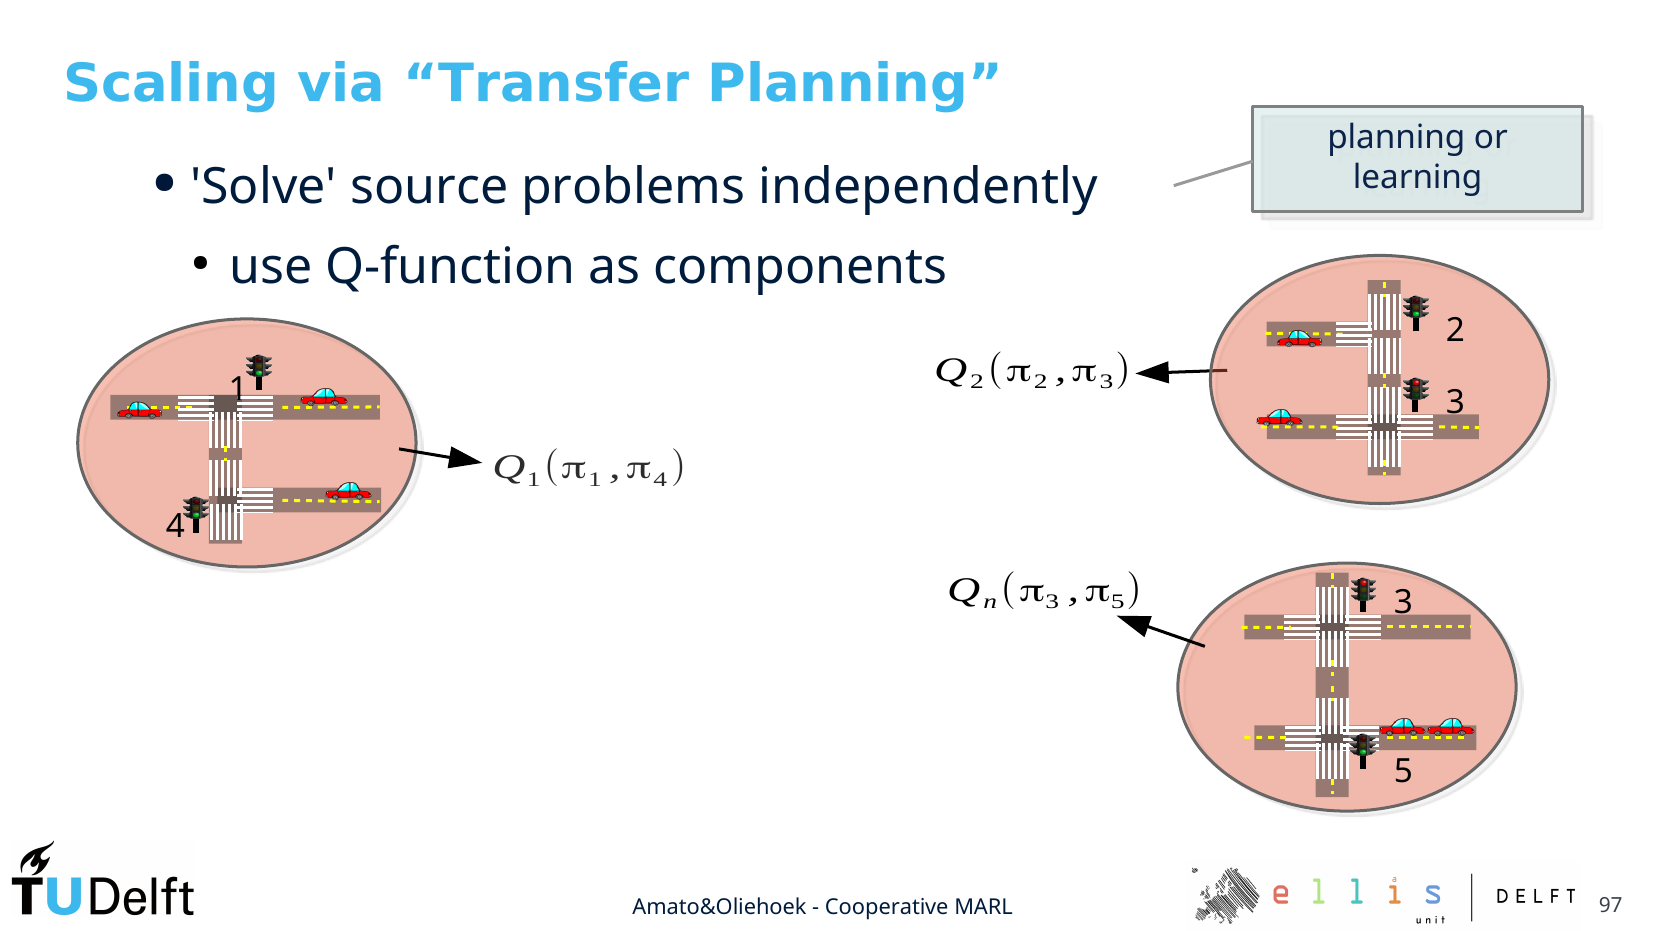

# Scaling via “Transfer Planning”
planning or learning
'Solve' source problems independently
use Q-function as components
2
3
1
4
3
5
Amato&Oliehoek - Cooperative MARL